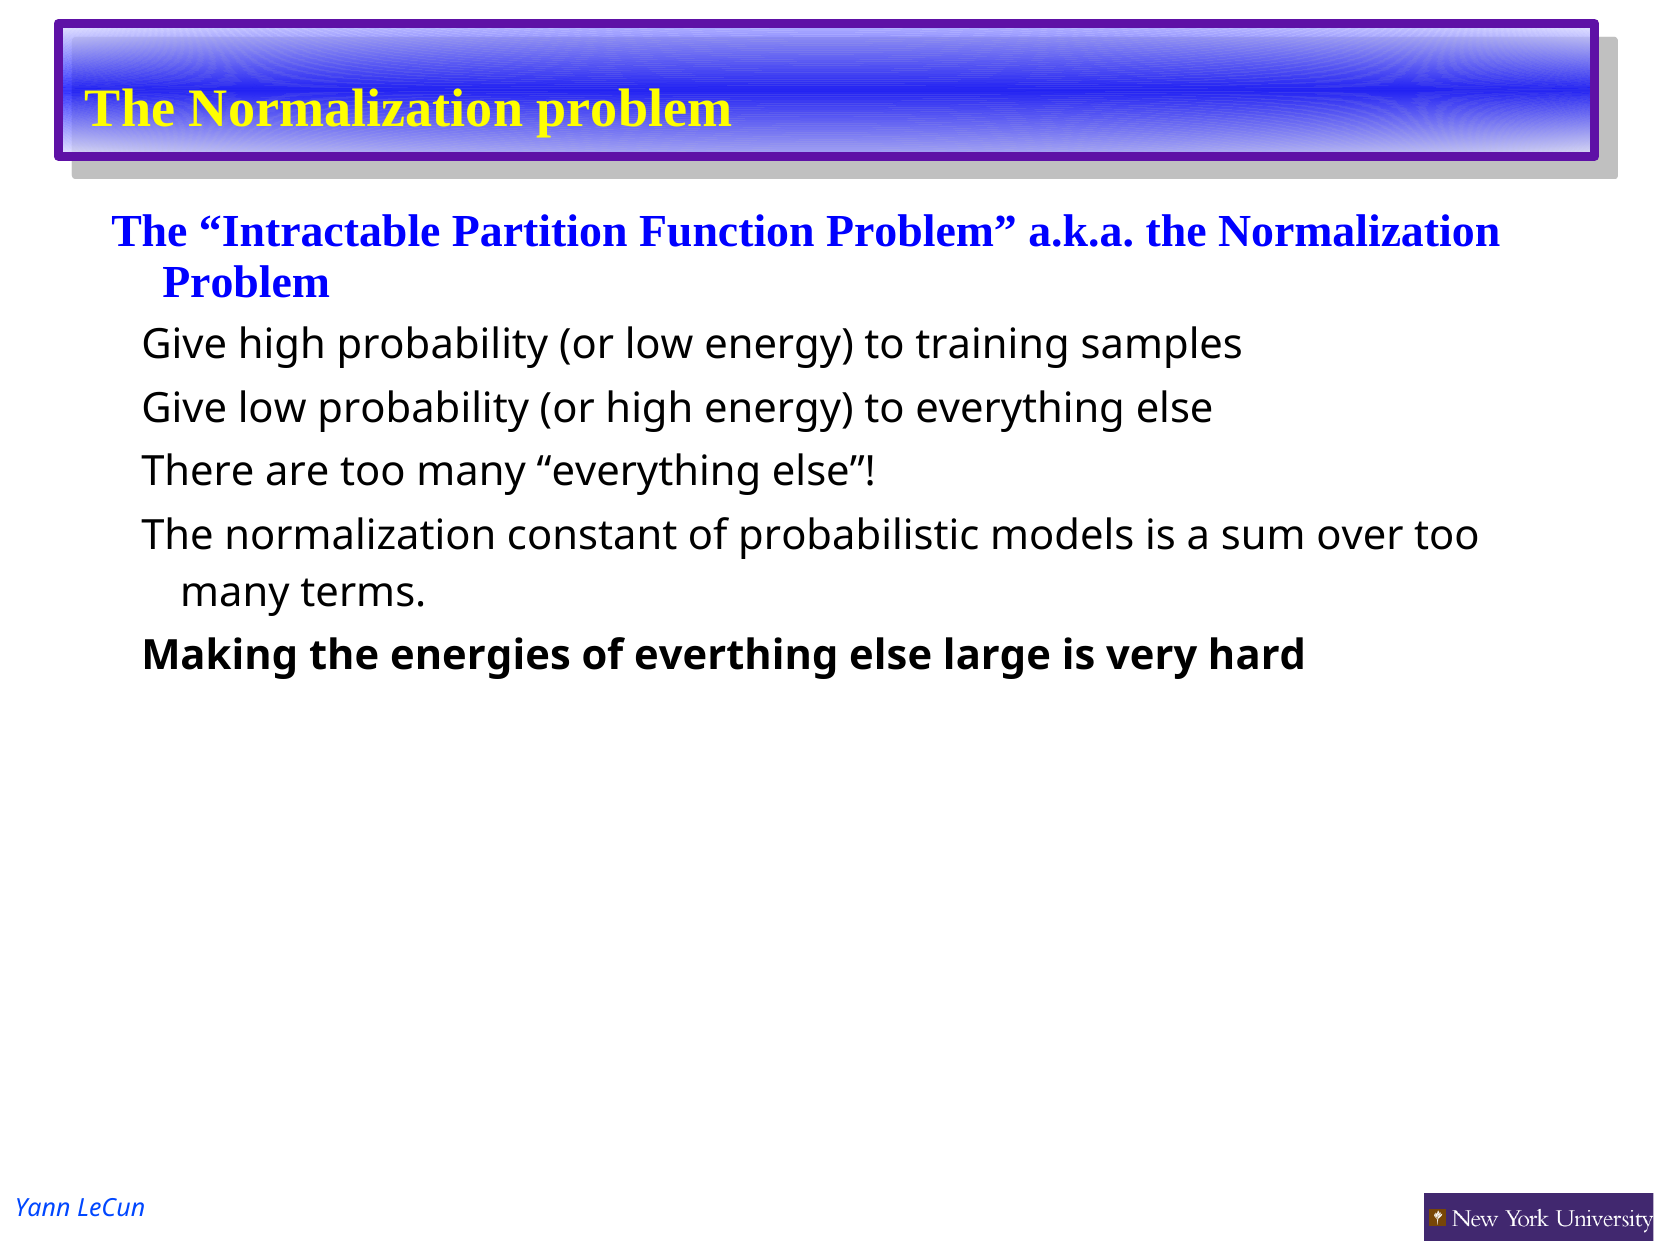

# The Normalization problem
The “Intractable Partition Function Problem” a.k.a. the Normalization Problem
Give high probability (or low energy) to training samples
Give low probability (or high energy) to everything else
There are too many “everything else”!
The normalization constant of probabilistic models is a sum over too many terms.
Making the energies of everthing else large is very hard